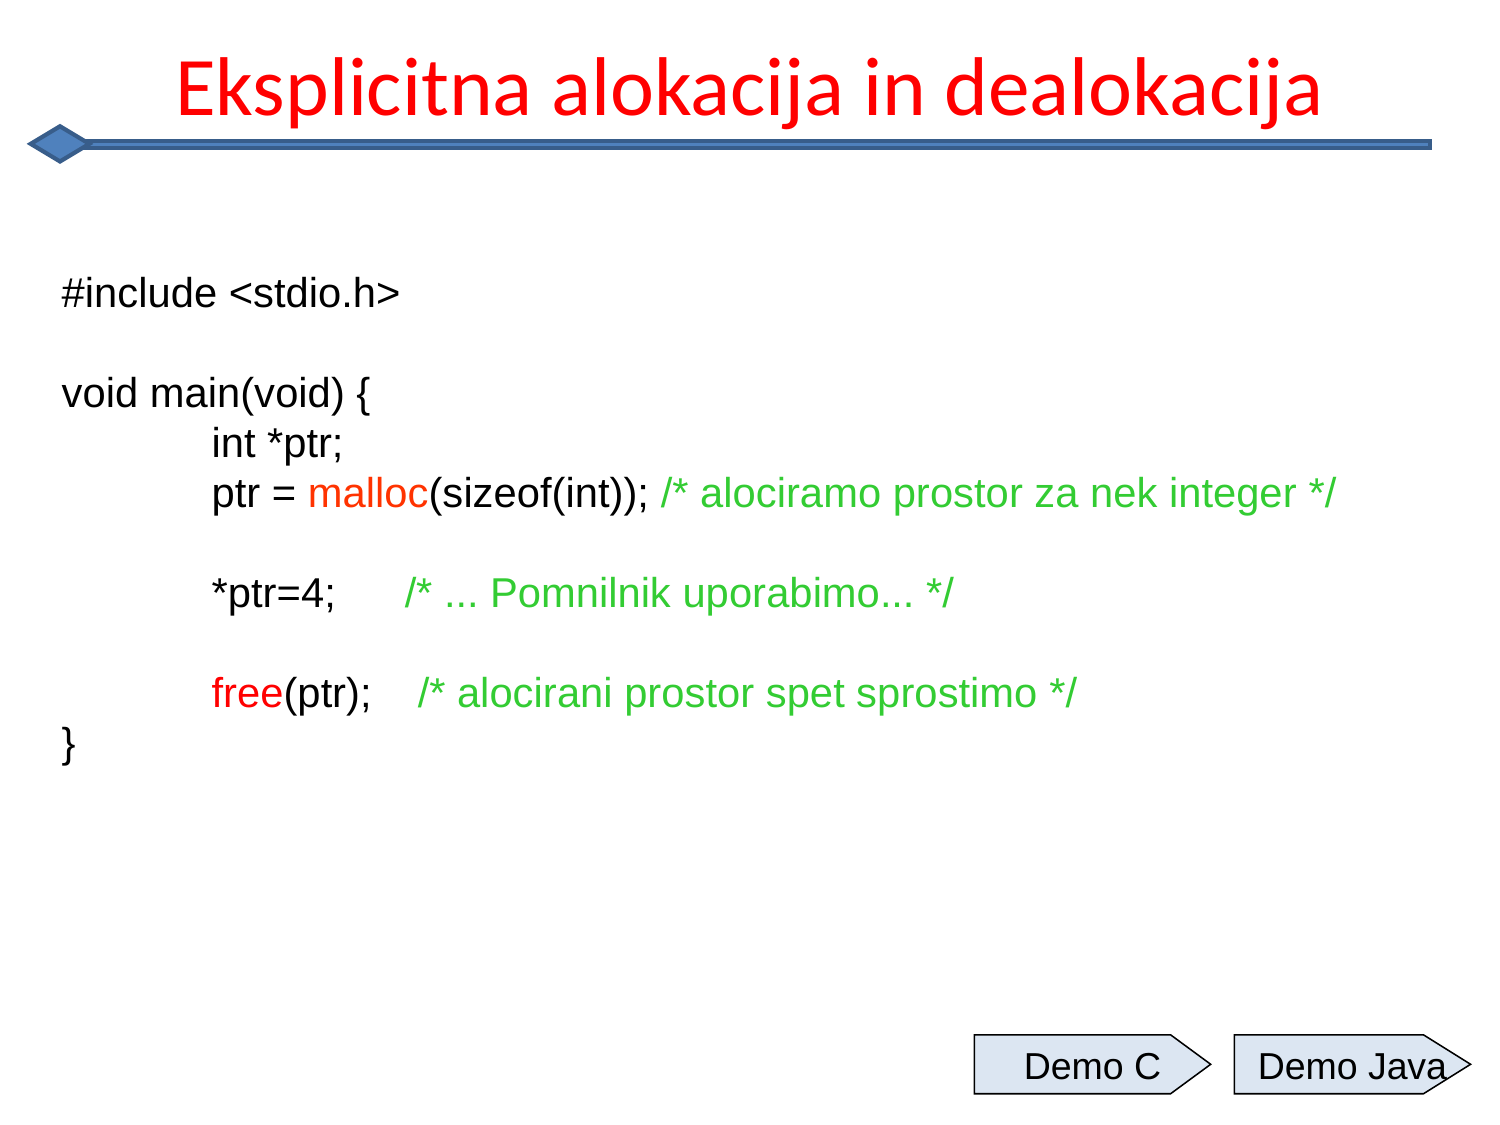

Dinamična alokacija pomnilnika
# Eksplicitna alokacija in dealokacija
#include <stdio.h>
void main(void) {
	int *ptr;
	ptr = malloc(sizeof(int)); /* alociramo prostor za nek integer */
	*ptr=4; /* ... Pomnilnik uporabimo... */
	free(ptr); /* alocirani prostor spet sprostimo */
}
Demo C
Demo Java